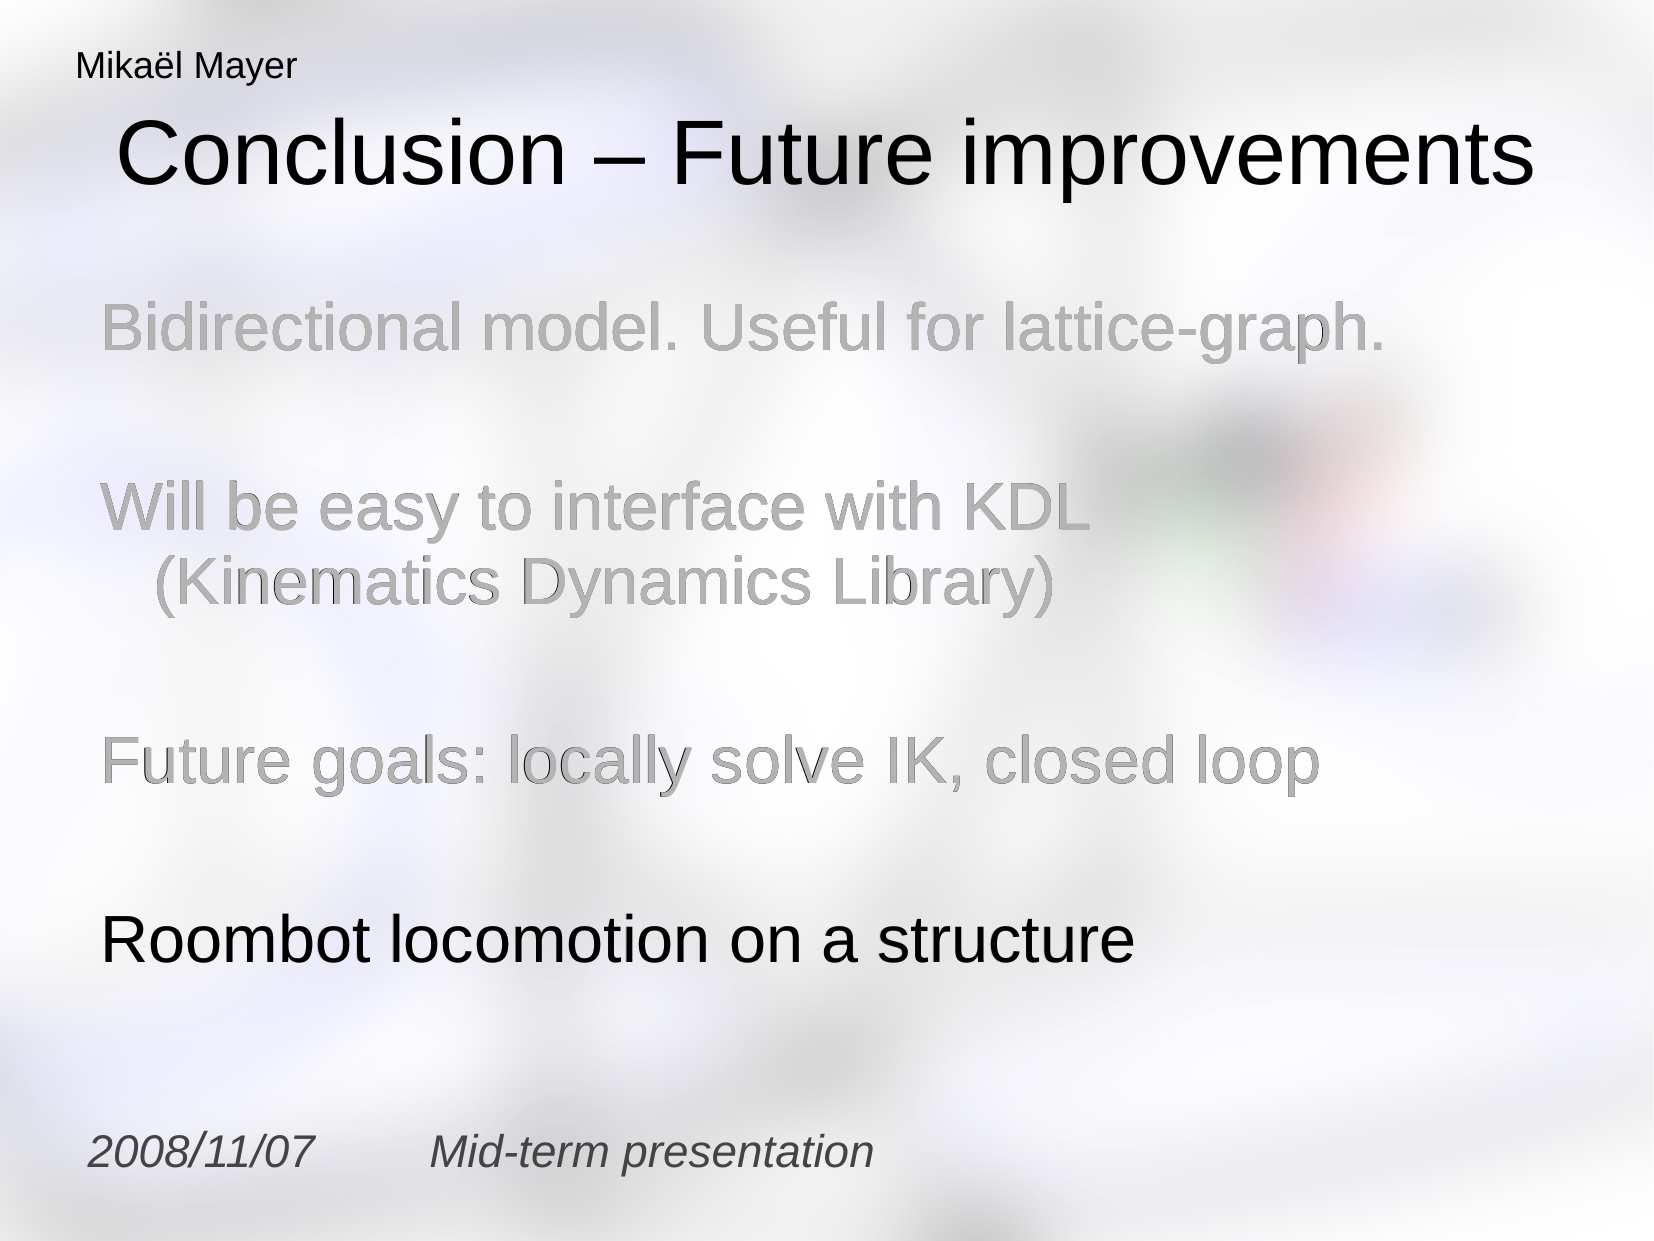

Mikaël Mayer
# Conclusion – Future improvements
Bidirectional model. Useful for lattice-graph.
Will be easy to interface with KDL
(Kinematics Dynamics Library)
Future goals: locally solve IK, closed loop
Roombot locomotion on a structure
Bidirectional model. Useful for lattice-graph.
Will be easy to interface with KDL
(Kinematics Dynamics Library)
Future goals: locally solve IK, closed loop
Roombot locomotion on a structure
Bidirectional model. Useful for lattice-graph.
Will be easy to interface with KDL
(Kinematics Dynamics Library)
Future goals: locally solve IK, closed loop
Roombot locomotion on a structure
Bidirectional model. Useful for lattice-graph.
Will be easy to interface with KDL
(Kinematics Dynamics Library)
Future goals: locally solve IK, closed loop
Roombot locomotion on a structure
2008/11/07         Mid-term presentation